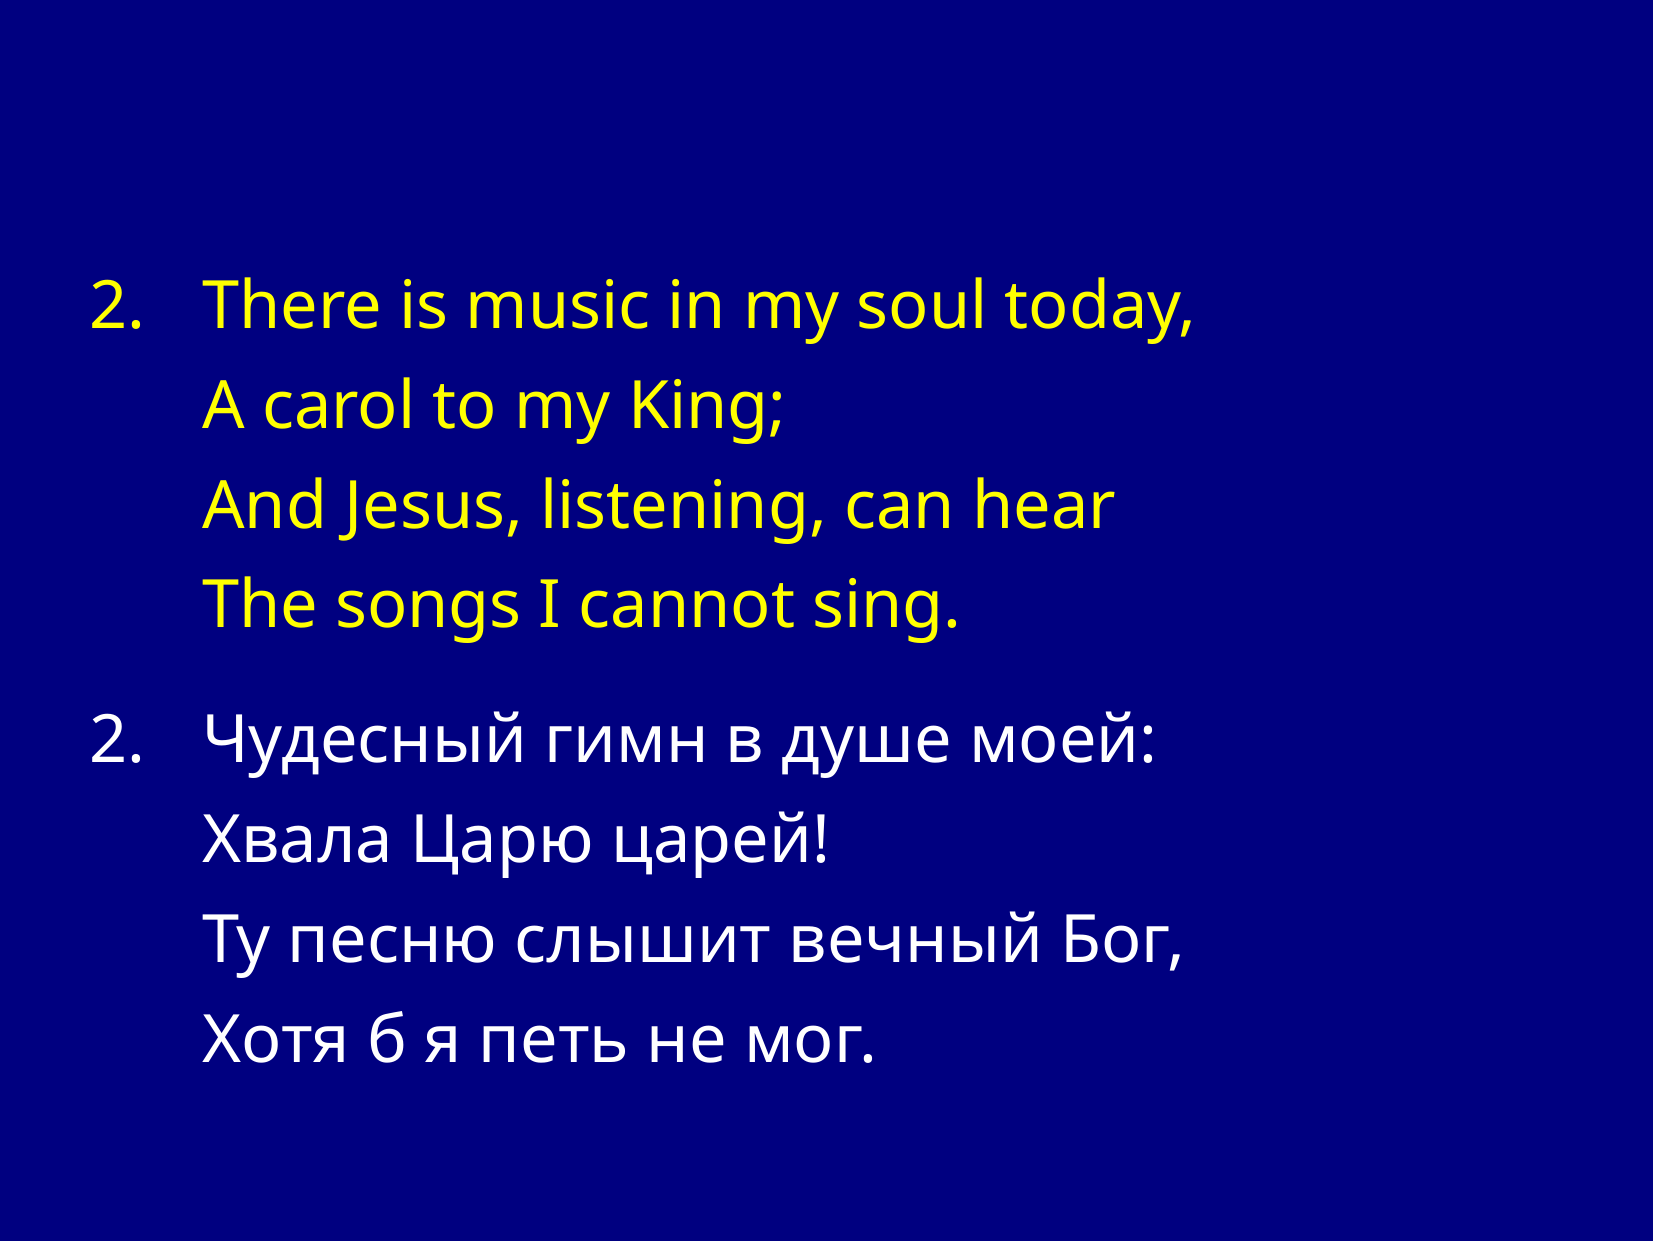

2.	There is music in my soul today,
	A carol to my King;
	And Jesus, listening, can hear
	The songs I cannot sing.
2.	Чудесный гимн в душе моей:
	Хвала Царю царей!
	Ту песню слышит вечный Бог,
	Хотя б я петь не мог.